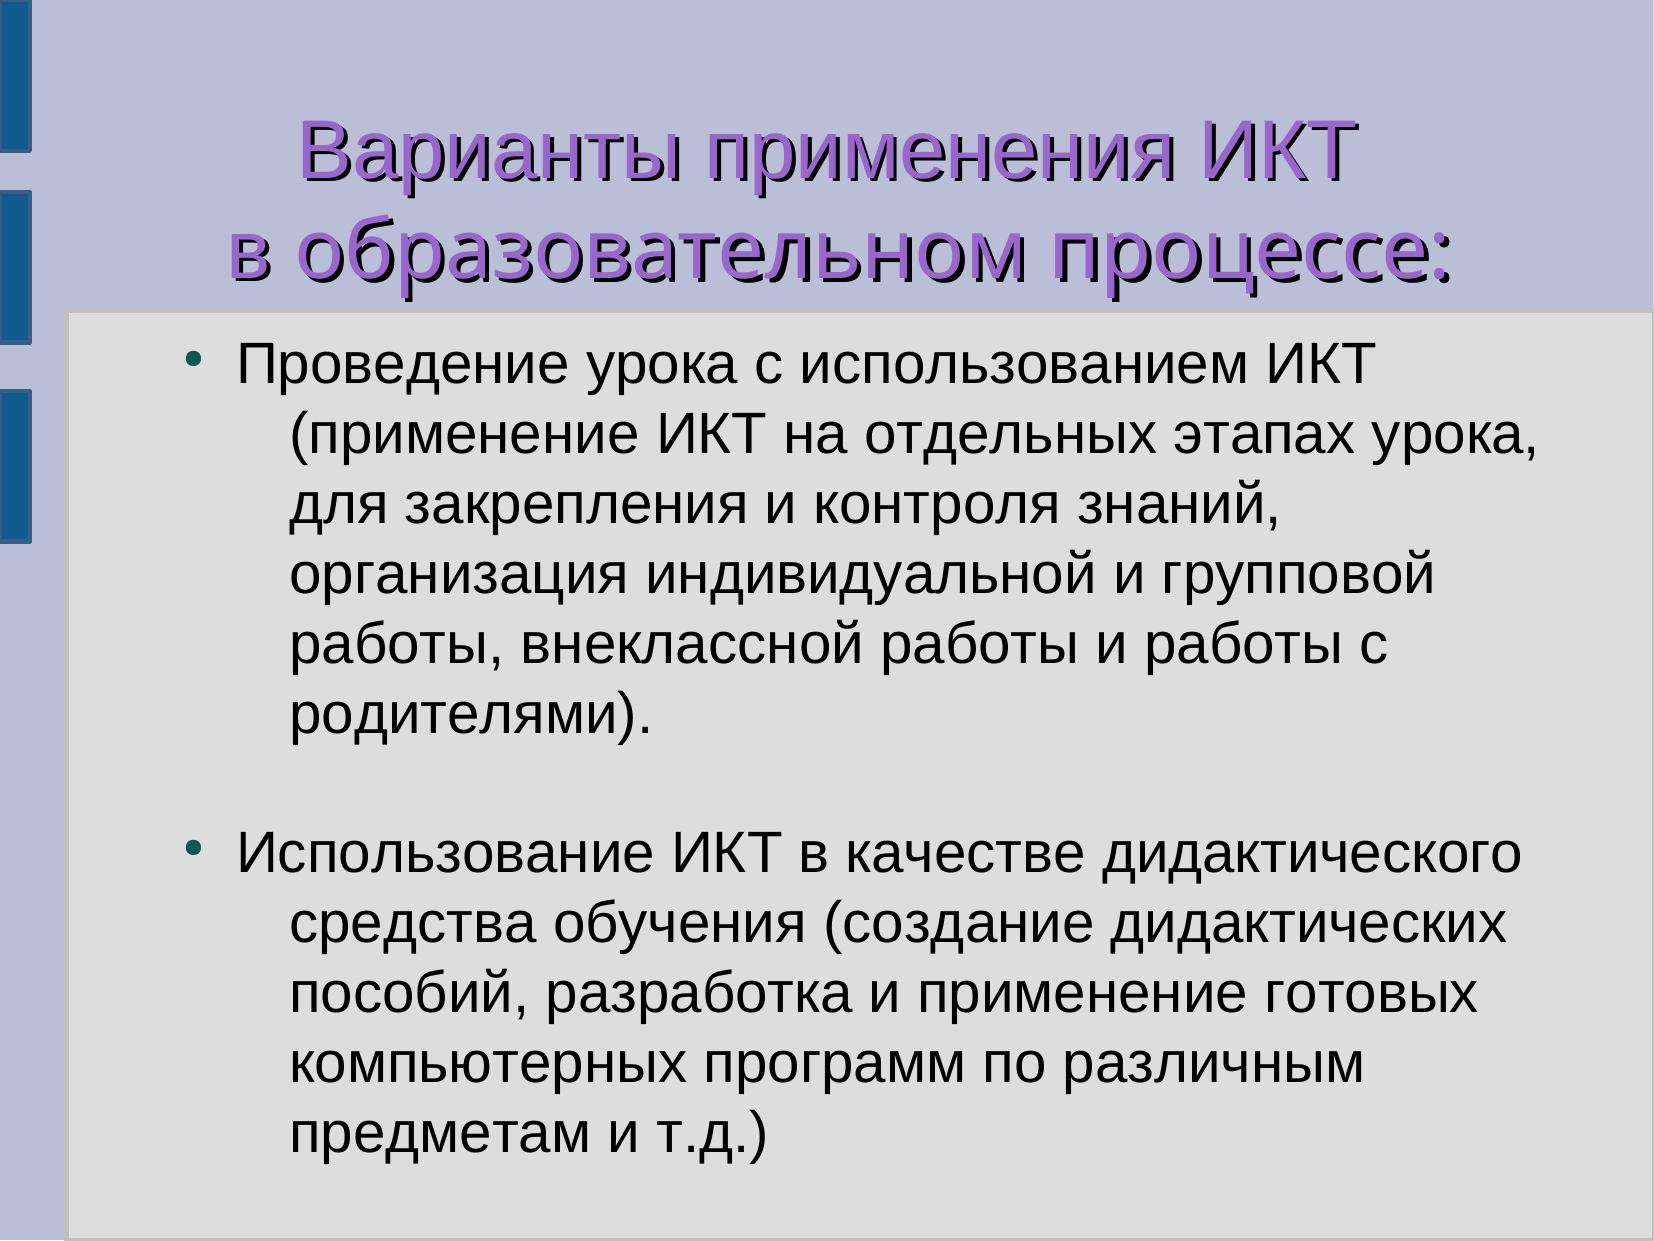

# Варианты применения ИКТ в образовательном процессе:
Проведение урока с использованием ИКТ (применение ИКТ на отдельных этапах урока, для закрепления и контроля знаний, организация индивидуальной и групповой работы, внеклассной работы и работы с родителями).
Использование ИКТ в качестве дидактического средства обучения (создание дидактических пособий, разработка и применение готовых компьютерных программ по различным предметам и т.д.)